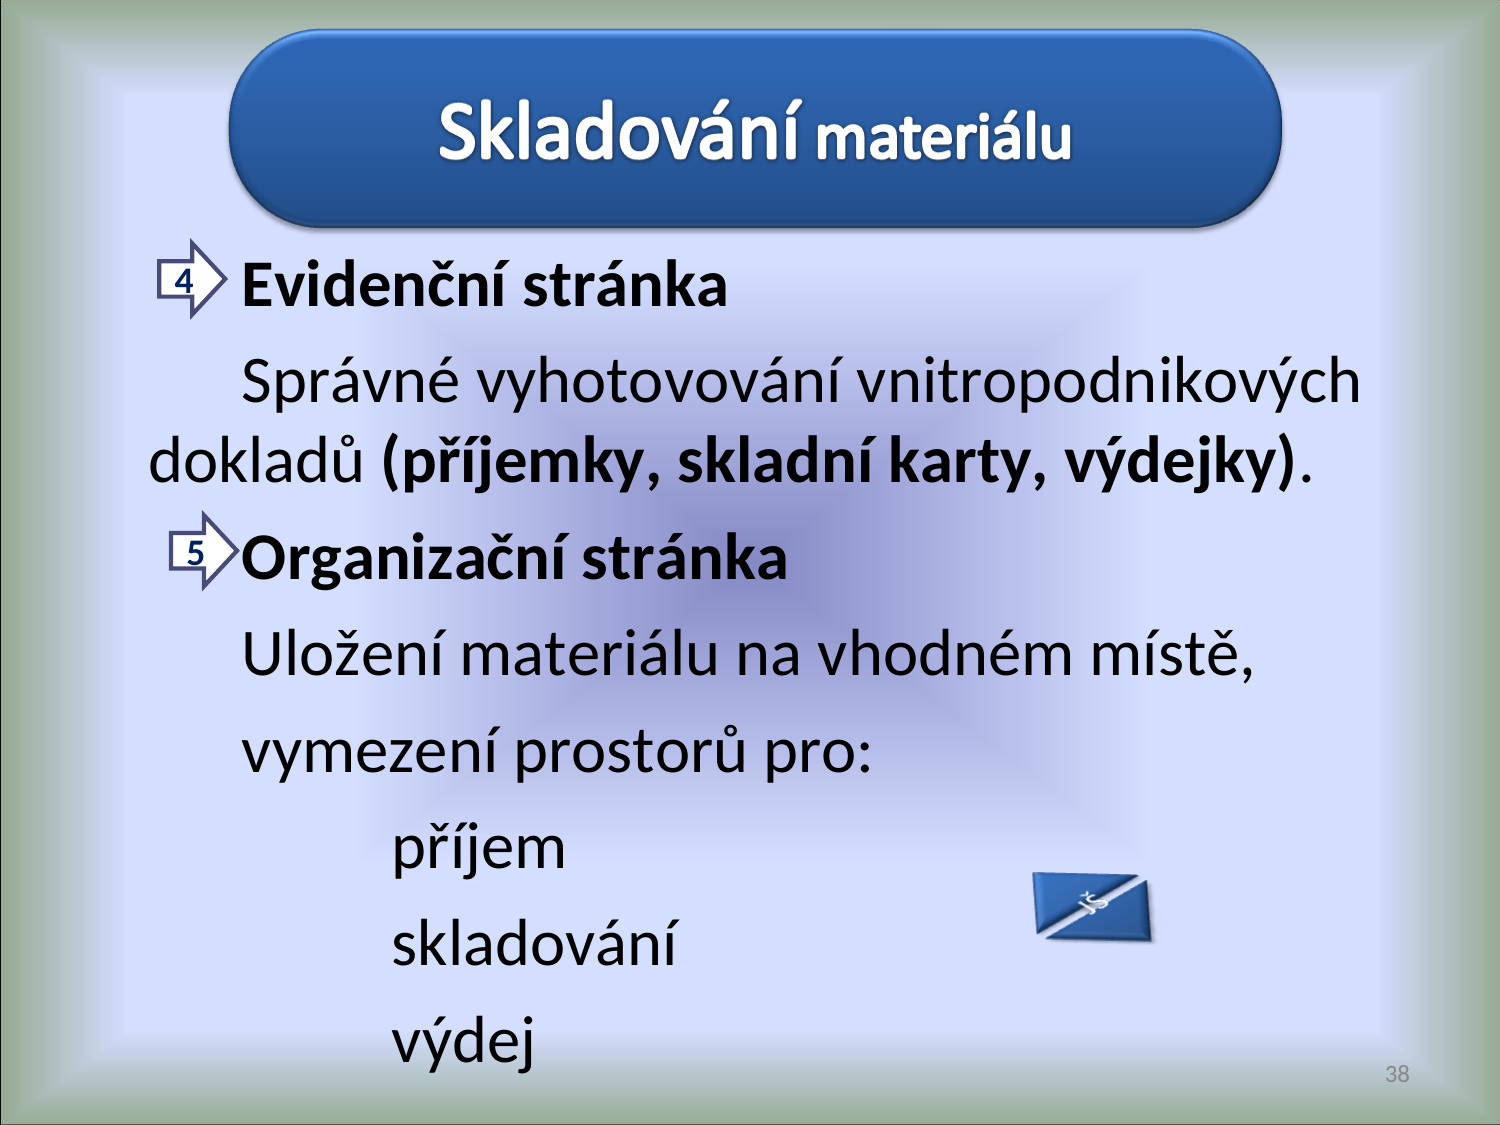

# Evidenční stránka
		Správné vyhotovování vnitropodnikových dokladů (příjemky, skladní karty, výdejky).
		Organizační stránka
		Uložení materiálu na vhodném místě,
	 	vymezení prostorů pro:
			příjem
			skladování
	 	 	výdej
4
5